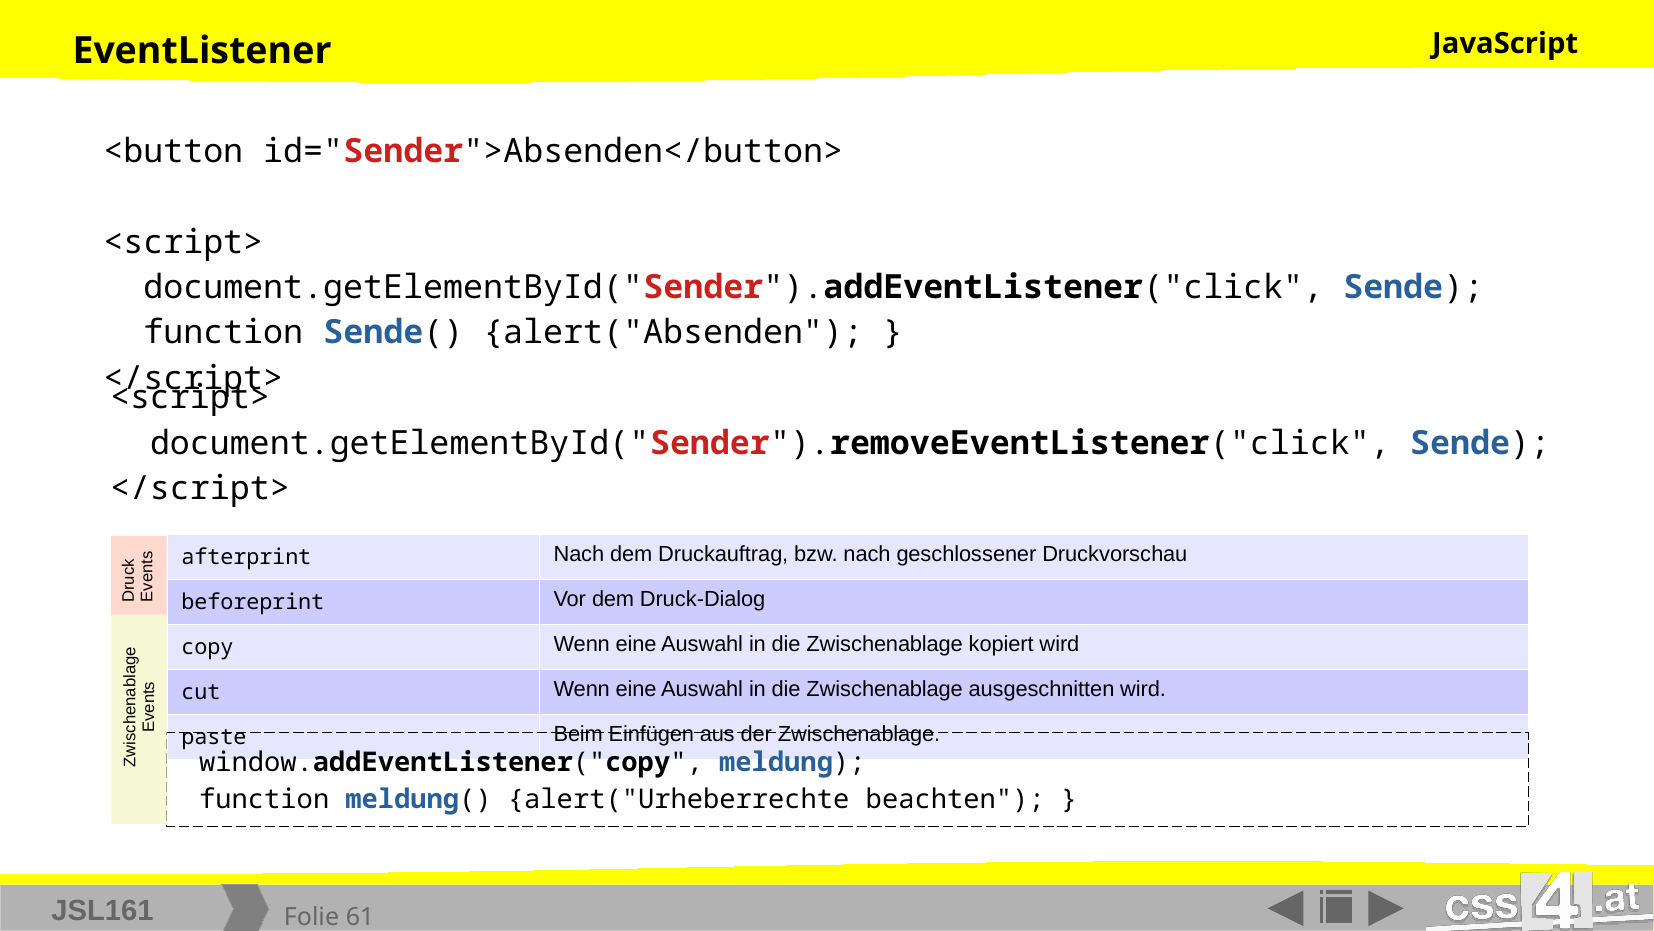

JavaScript
EventListener
<button id="Sender">Absenden</button>
<script>
 document.getElementById("Sender").addEventListener("click", Sende);
 function Sende() {alert("Absenden"); }
</script>
<script>
 document.getElementById("Sender").removeEventListener("click", Sende);
</script>
| afterprint | Nach dem Druckauftrag, bzw. nach geschlossener Druckvorschau |
| --- | --- |
| beforeprint | Vor dem Druck-Dialog |
| copy | Wenn eine Auswahl in die Zwischenablage kopiert wird |
| cut | Wenn eine Auswahl in die Zwischenablage ausgeschnitten wird. |
| paste | Beim Einfügen aus der Zwischenablage. |
Druck
Events
Zwischenablage
Events
window.addEventListener("copy", meldung);
function meldung() {alert("Urheberrechte beachten"); }
JSL161
Folie